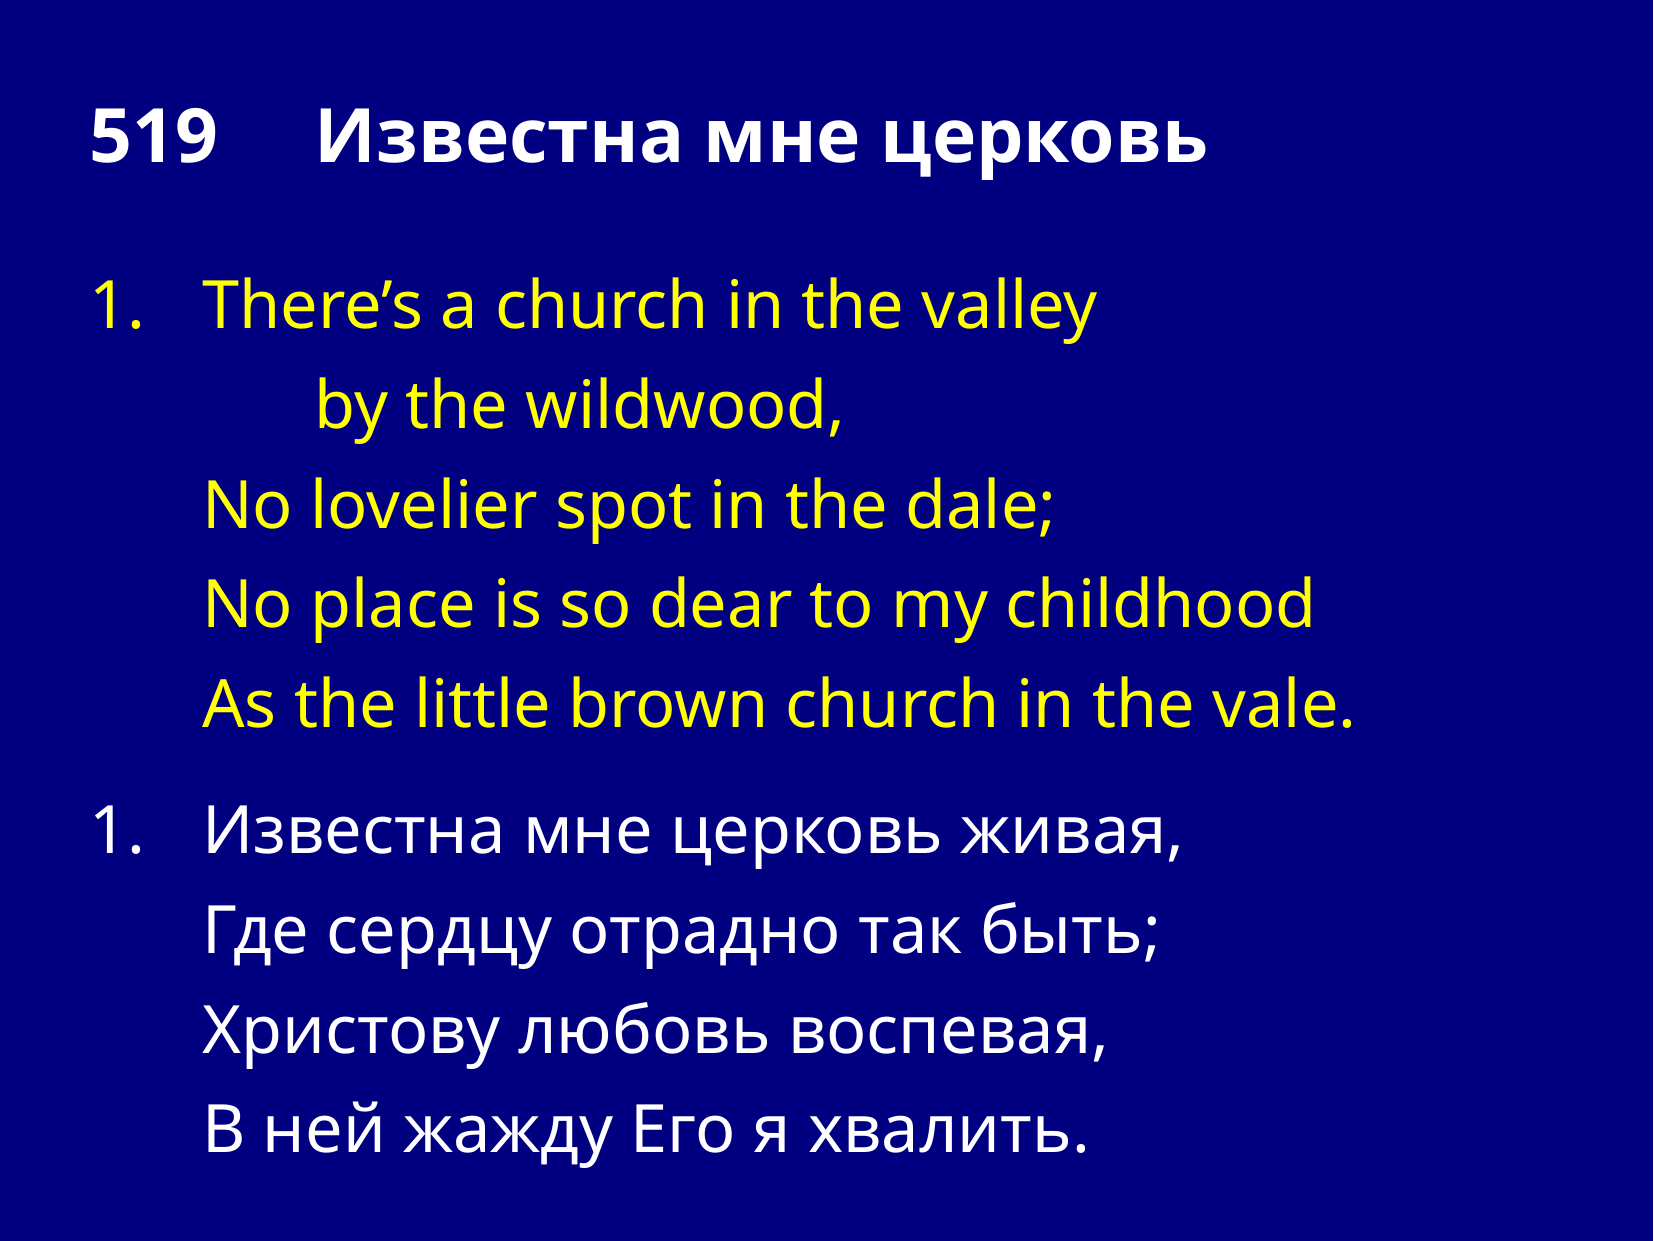

519	Известна мне церковь
1.	There’s a church in the valley
		by the wildwood,
	No lovelier spot in the dale;
	No place is so dear to my childhood
	As the little brown church in the vale.
1.	Известна мне церковь живая,
	Где сердцу отрадно так быть;
	Христову любовь воспевая,
	В ней жажду Его я хвалить.